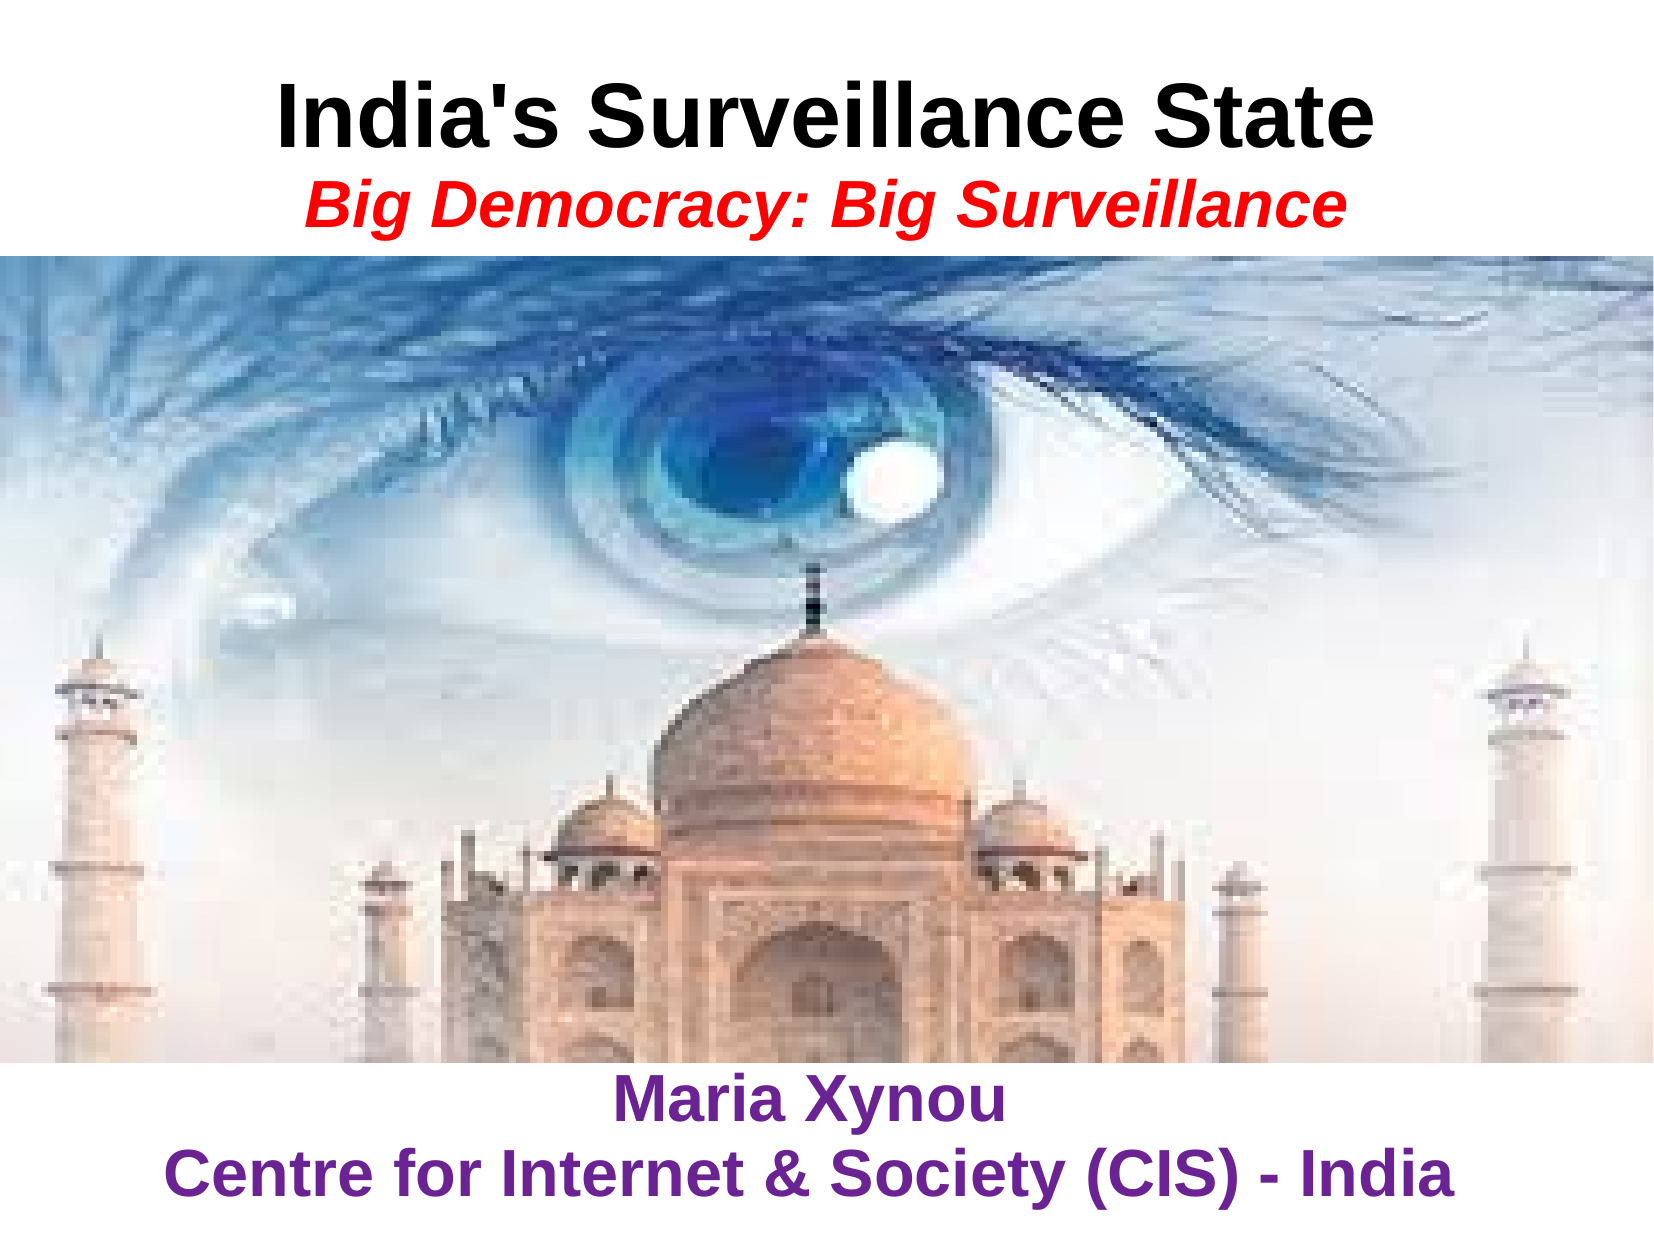

# India's Surveillance State Big Democracy: Big Surveillance
Maria Xynou
Centre for Internet & Society (CIS) - India